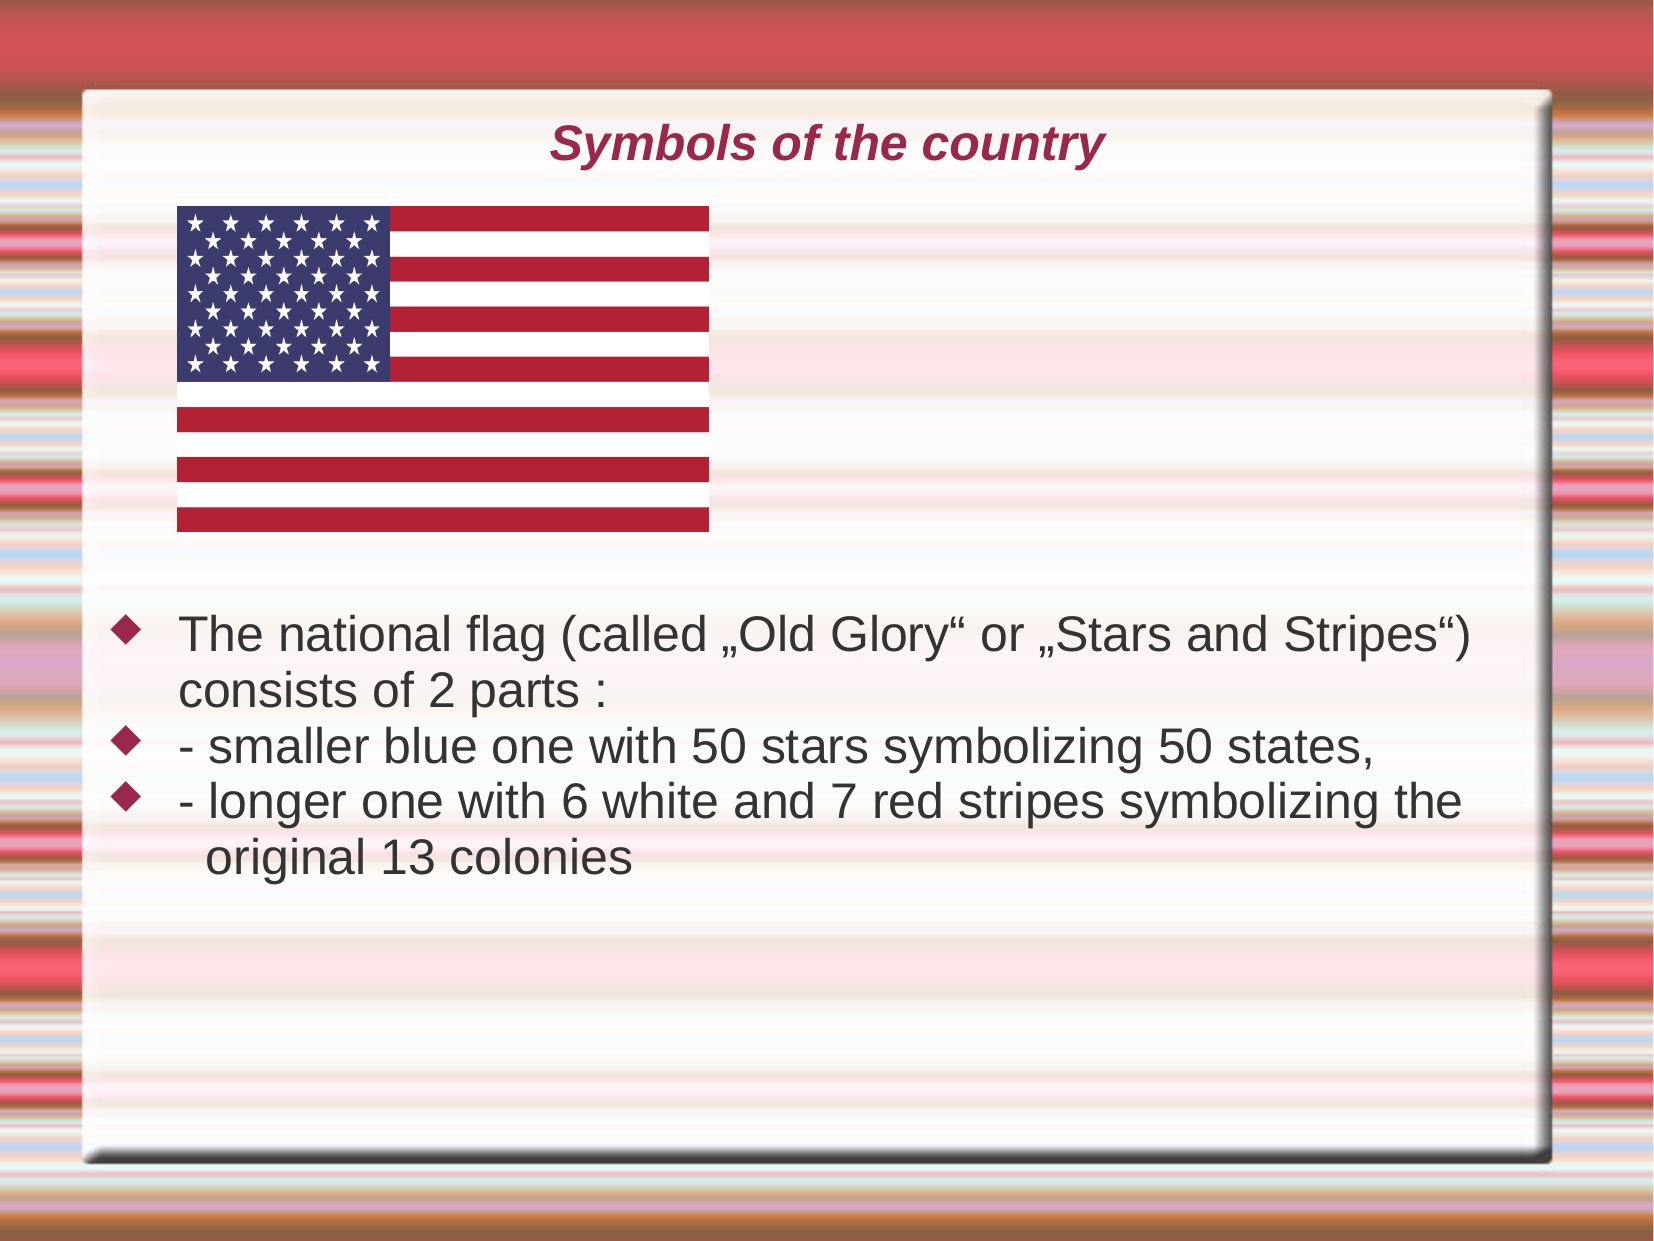

# Symbols of the country
The national flag (called „Old Glory“ or „Stars and Stripes“) consists of 2 parts :
- smaller blue one with 50 stars symbolizing 50 states,
- longer one with 6 white and 7 red stripes symbolizing the original 13 colonies